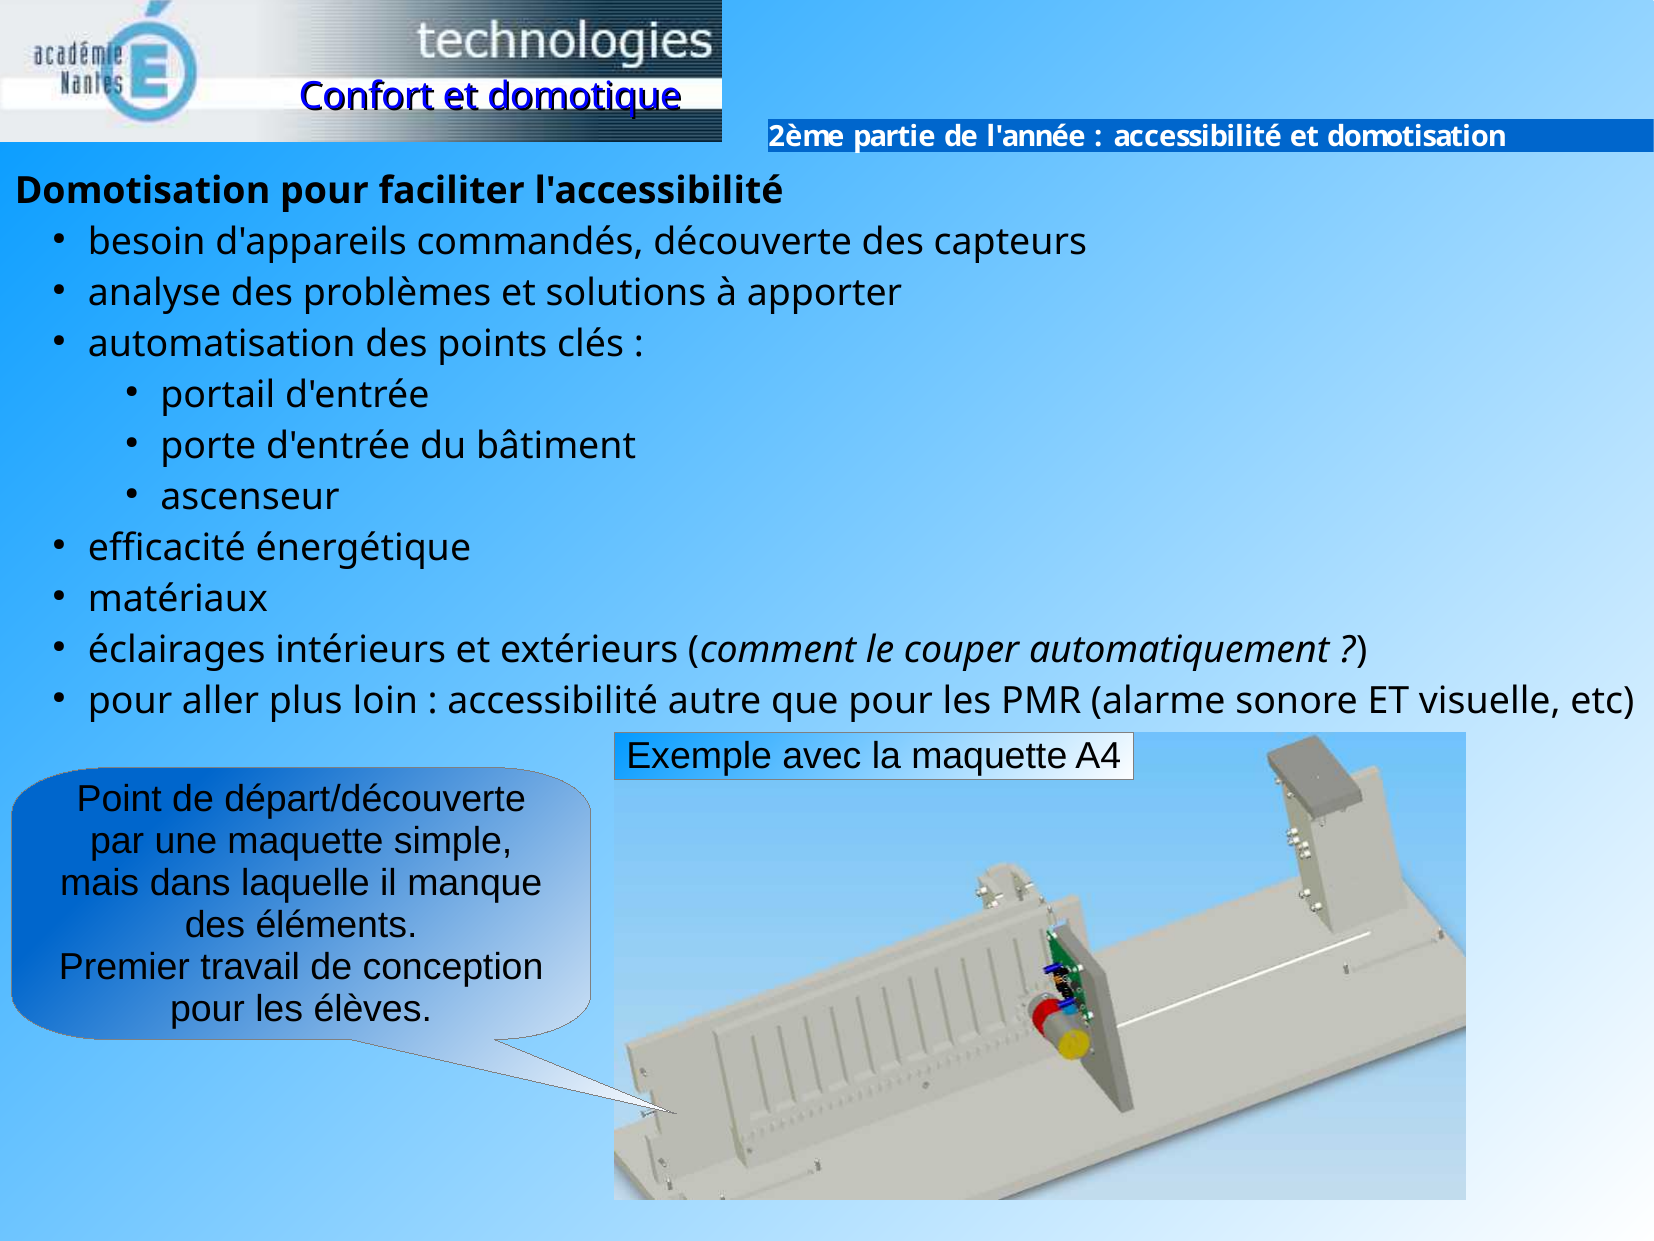

Confort et domotique
Domotisation pour faciliter l'accessibilité
besoin d'appareils commandés, découverte des capteurs
analyse des problèmes et solutions à apporter
automatisation des points clés :
portail d'entrée
porte d'entrée du bâtiment
ascenseur
efficacité énergétique
matériaux
éclairages intérieurs et extérieurs (comment le couper automatiquement ?)
pour aller plus loin : accessibilité autre que pour les PMR (alarme sonore ET visuelle, etc)
Exemple avec la maquette A4
Point de départ/découverte par une maquette simple, mais dans laquelle il manque des éléments.
Premier travail de conception pour les élèves.